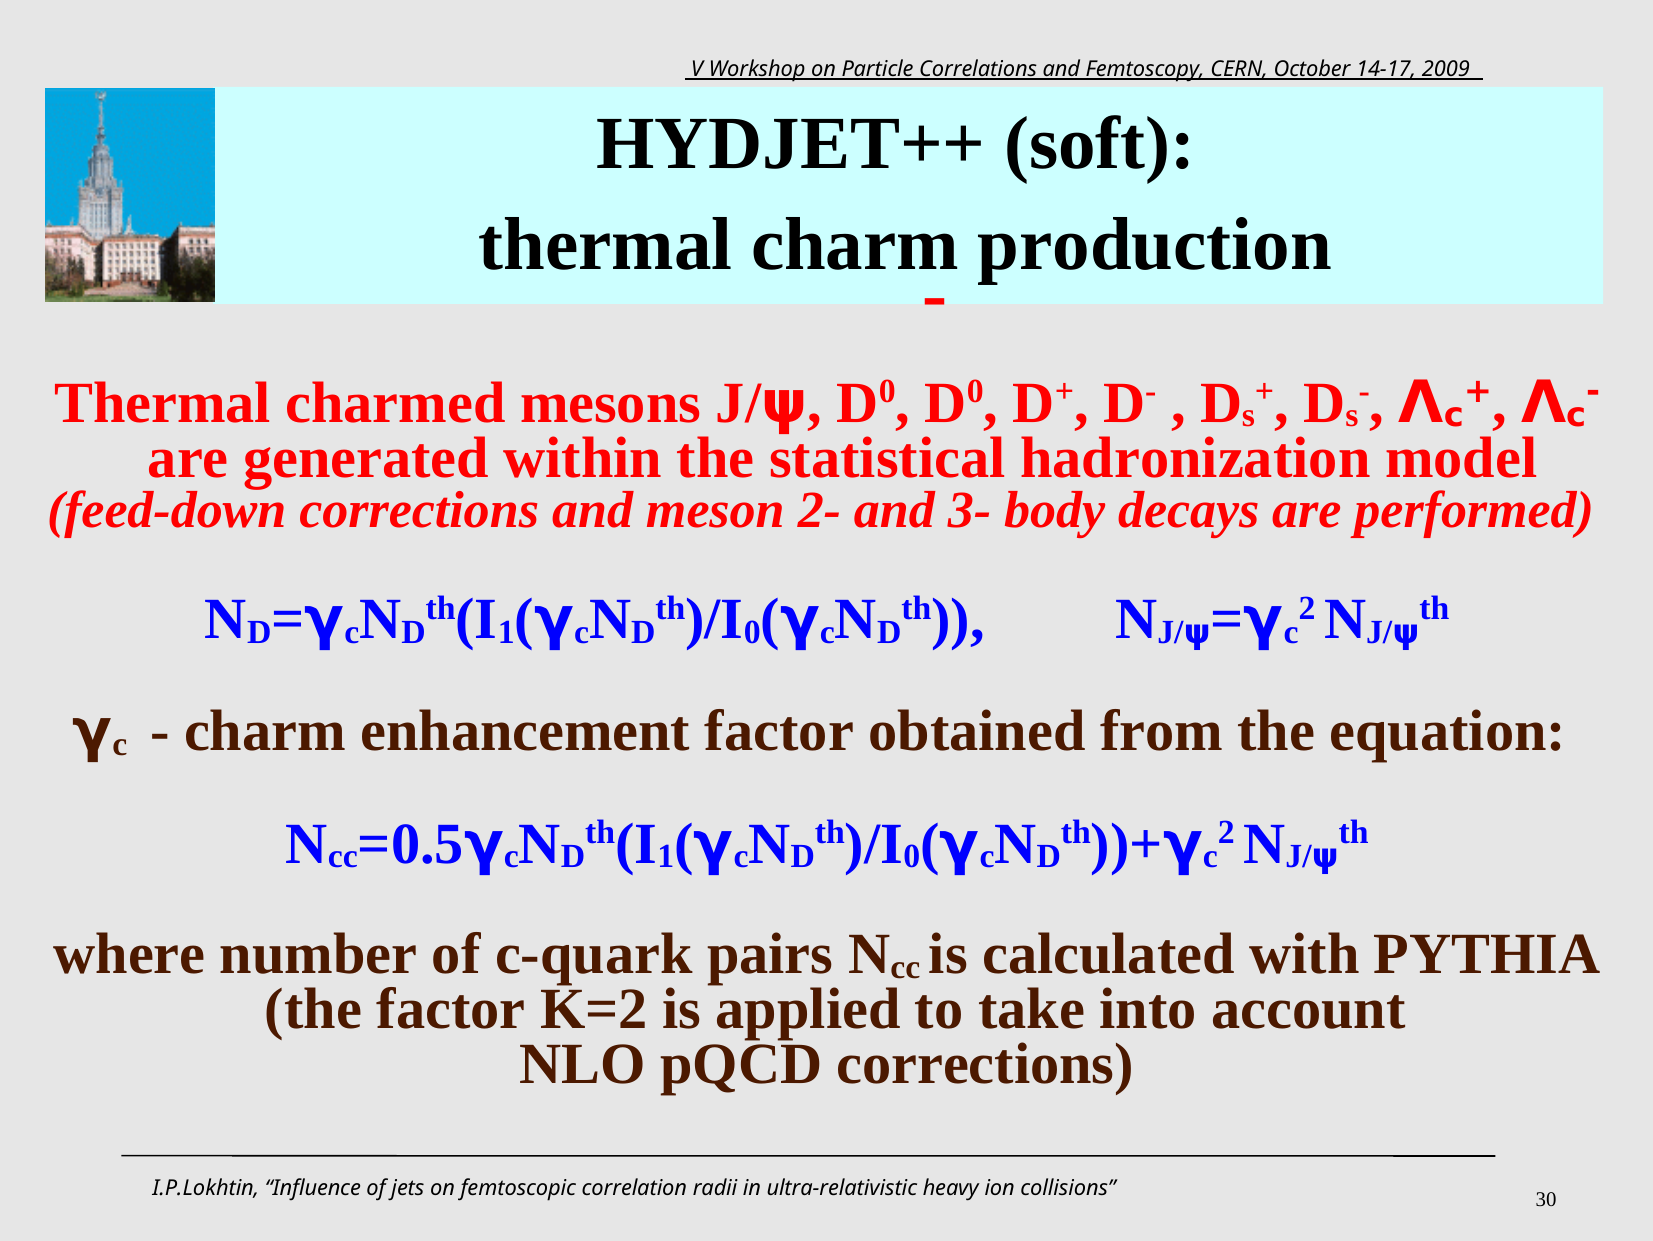

# HYDJET++ (soft): thermal charm production
Thermal charmed mesons J/ψ, D0, D0, D+, D- , Ds+, Ds-, Λc+, Λc- are generated within the statistical hadronization model
(feed-down corrections and meson 2- and 3- body decays are performed)
ND=γcNDth(I1(γcNDth)/I0(γcNDth)), NJ/ψ=γc2 NJ/ψth
γc - charm enhancement factor obtained from the equation:
Ncc=0.5γcNDth(I1(γcNDth)/I0(γcNDth))+γc2 NJ/ψth
where number of c-quark pairs Ncc is calculated with PYTHIA (the factor K=2 is applied to take into account
NLO pQCD corrections)
-